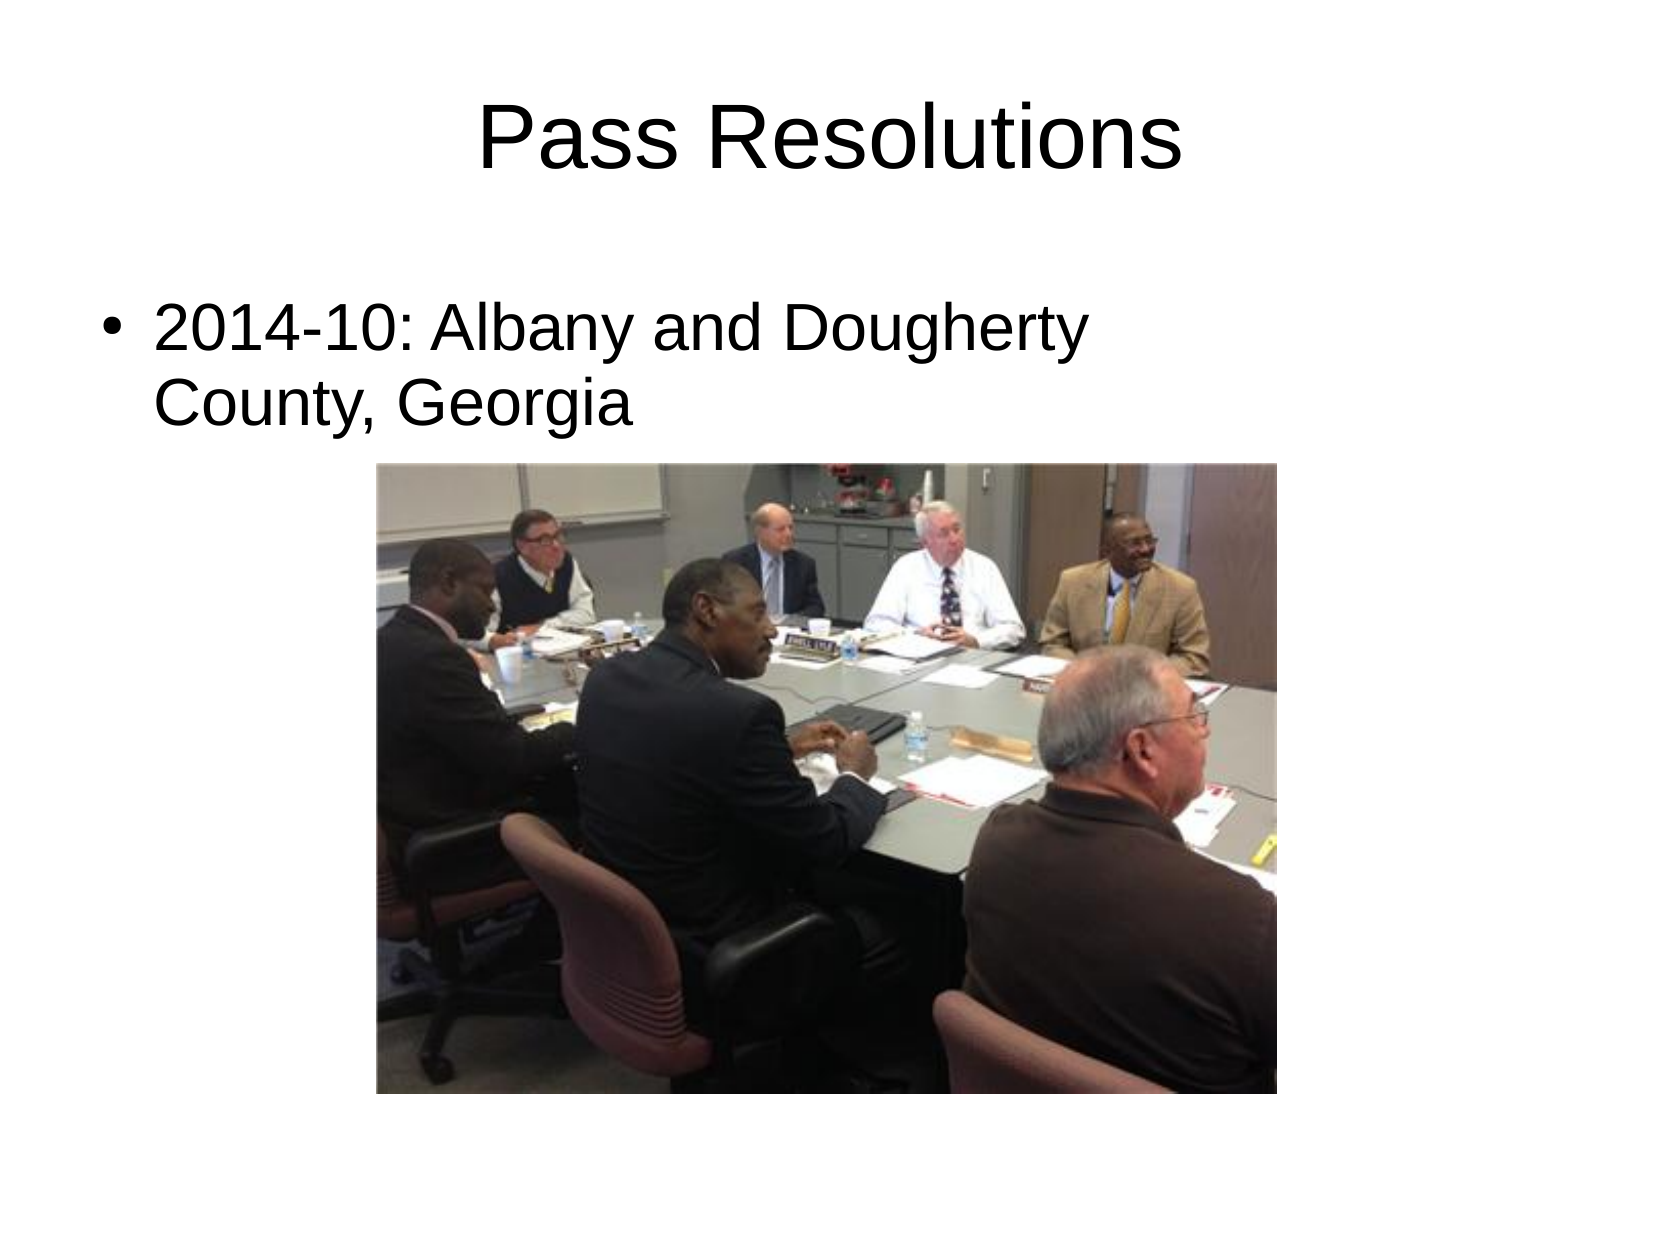

# Pass Resolutions
2014-10: Albany and Dougherty County, Georgia